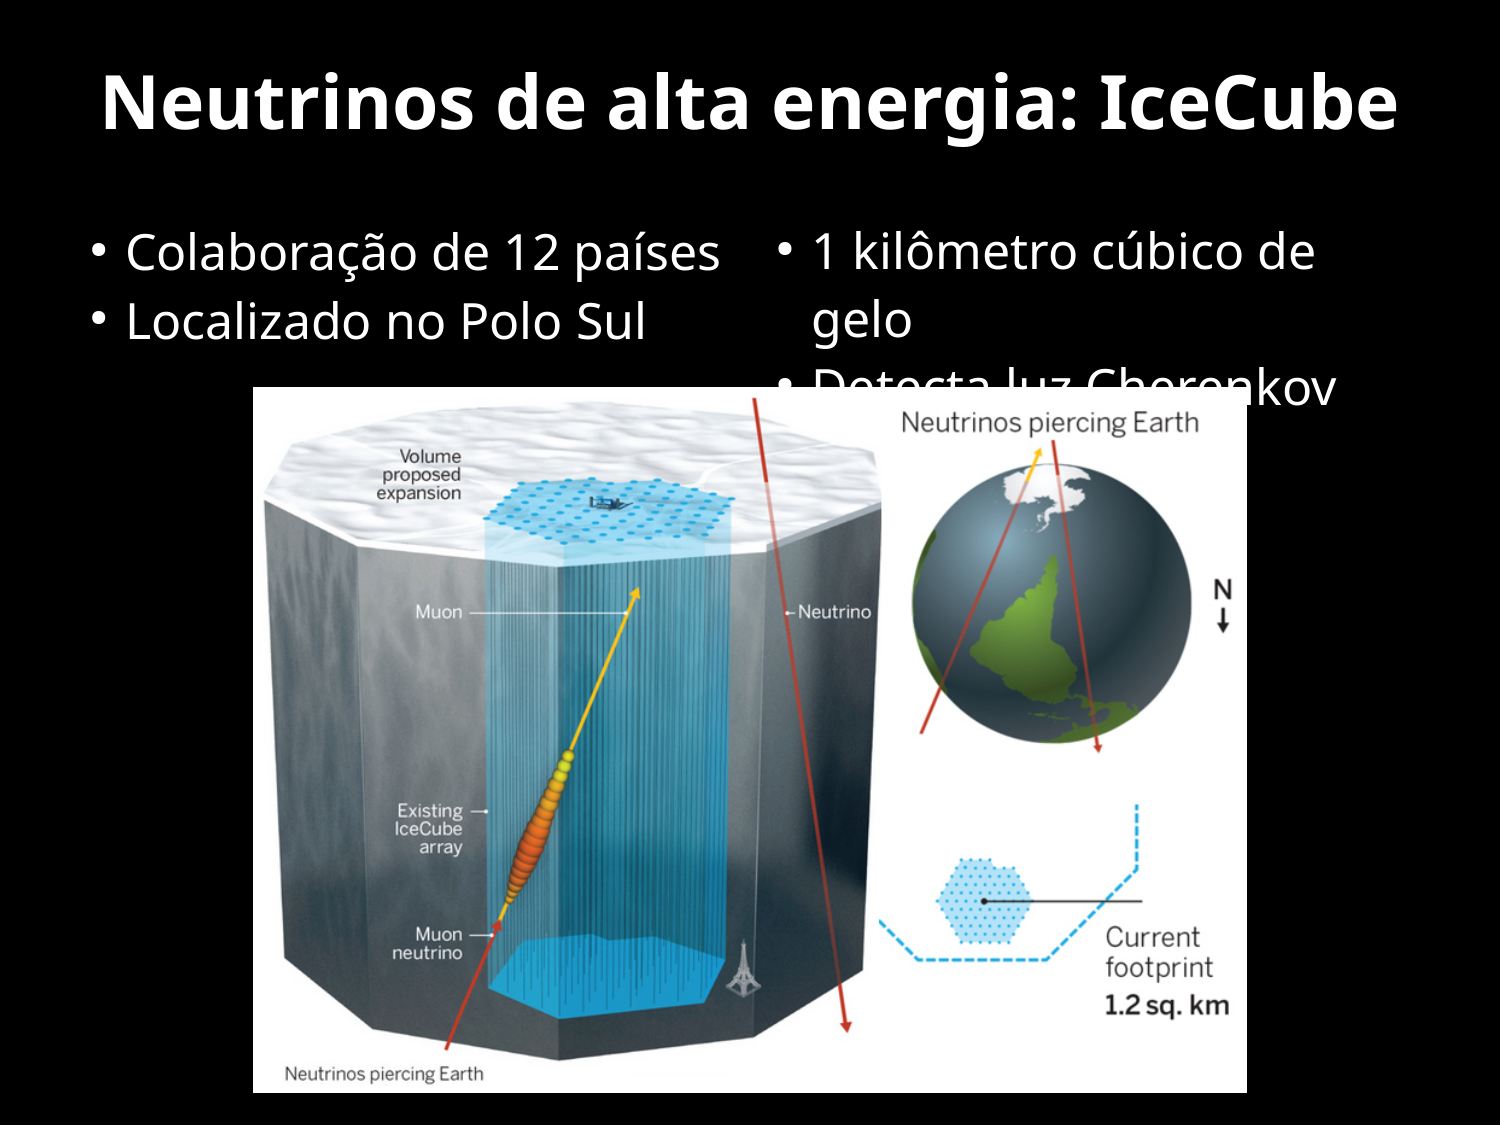

Neutrinos de alta energia: IceCube
1 kilômetro cúbico de gelo
Detecta luz Cherenkov
Colaboração de 12 países
Localizado no Polo Sul